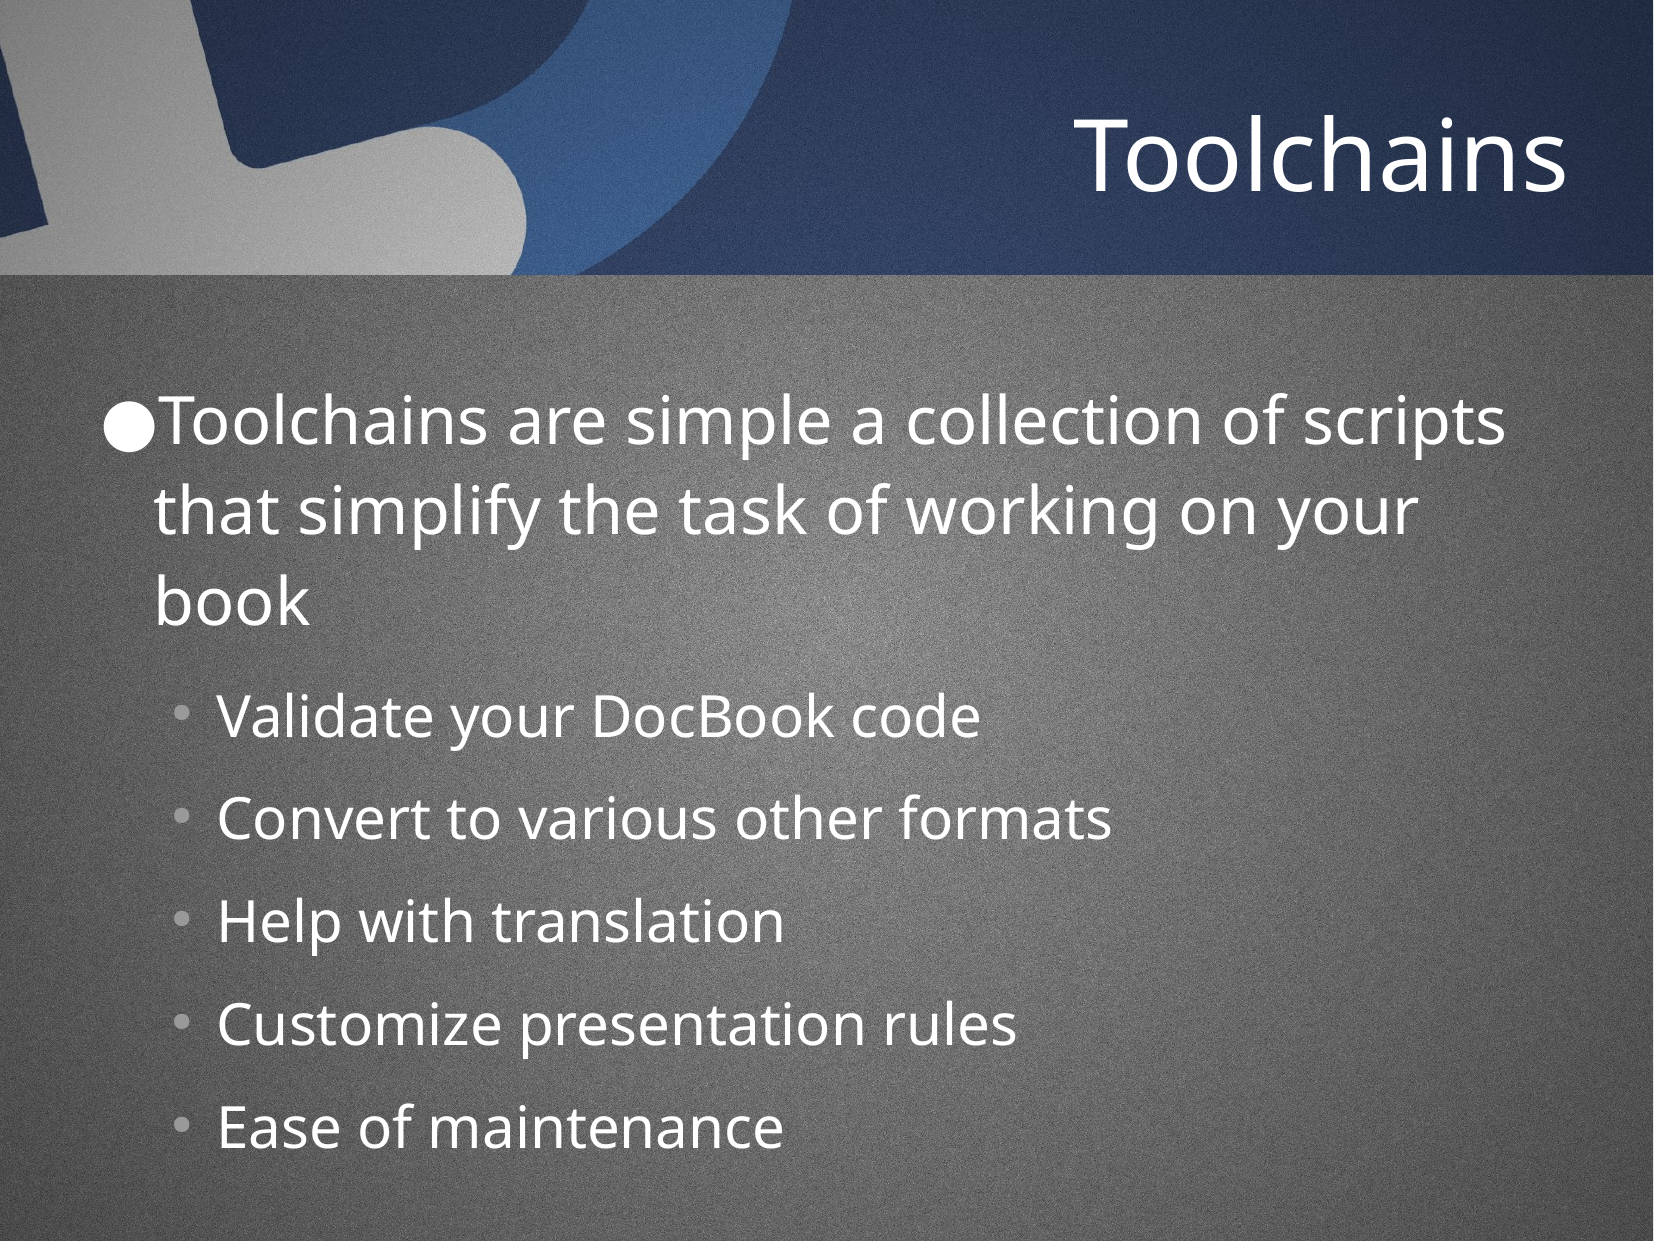

# Toolchains
Toolchains are simple a collection of scripts that simplify the task of working on your book
Validate your DocBook code
Convert to various other formats
Help with translation
Customize presentation rules
Ease of maintenance